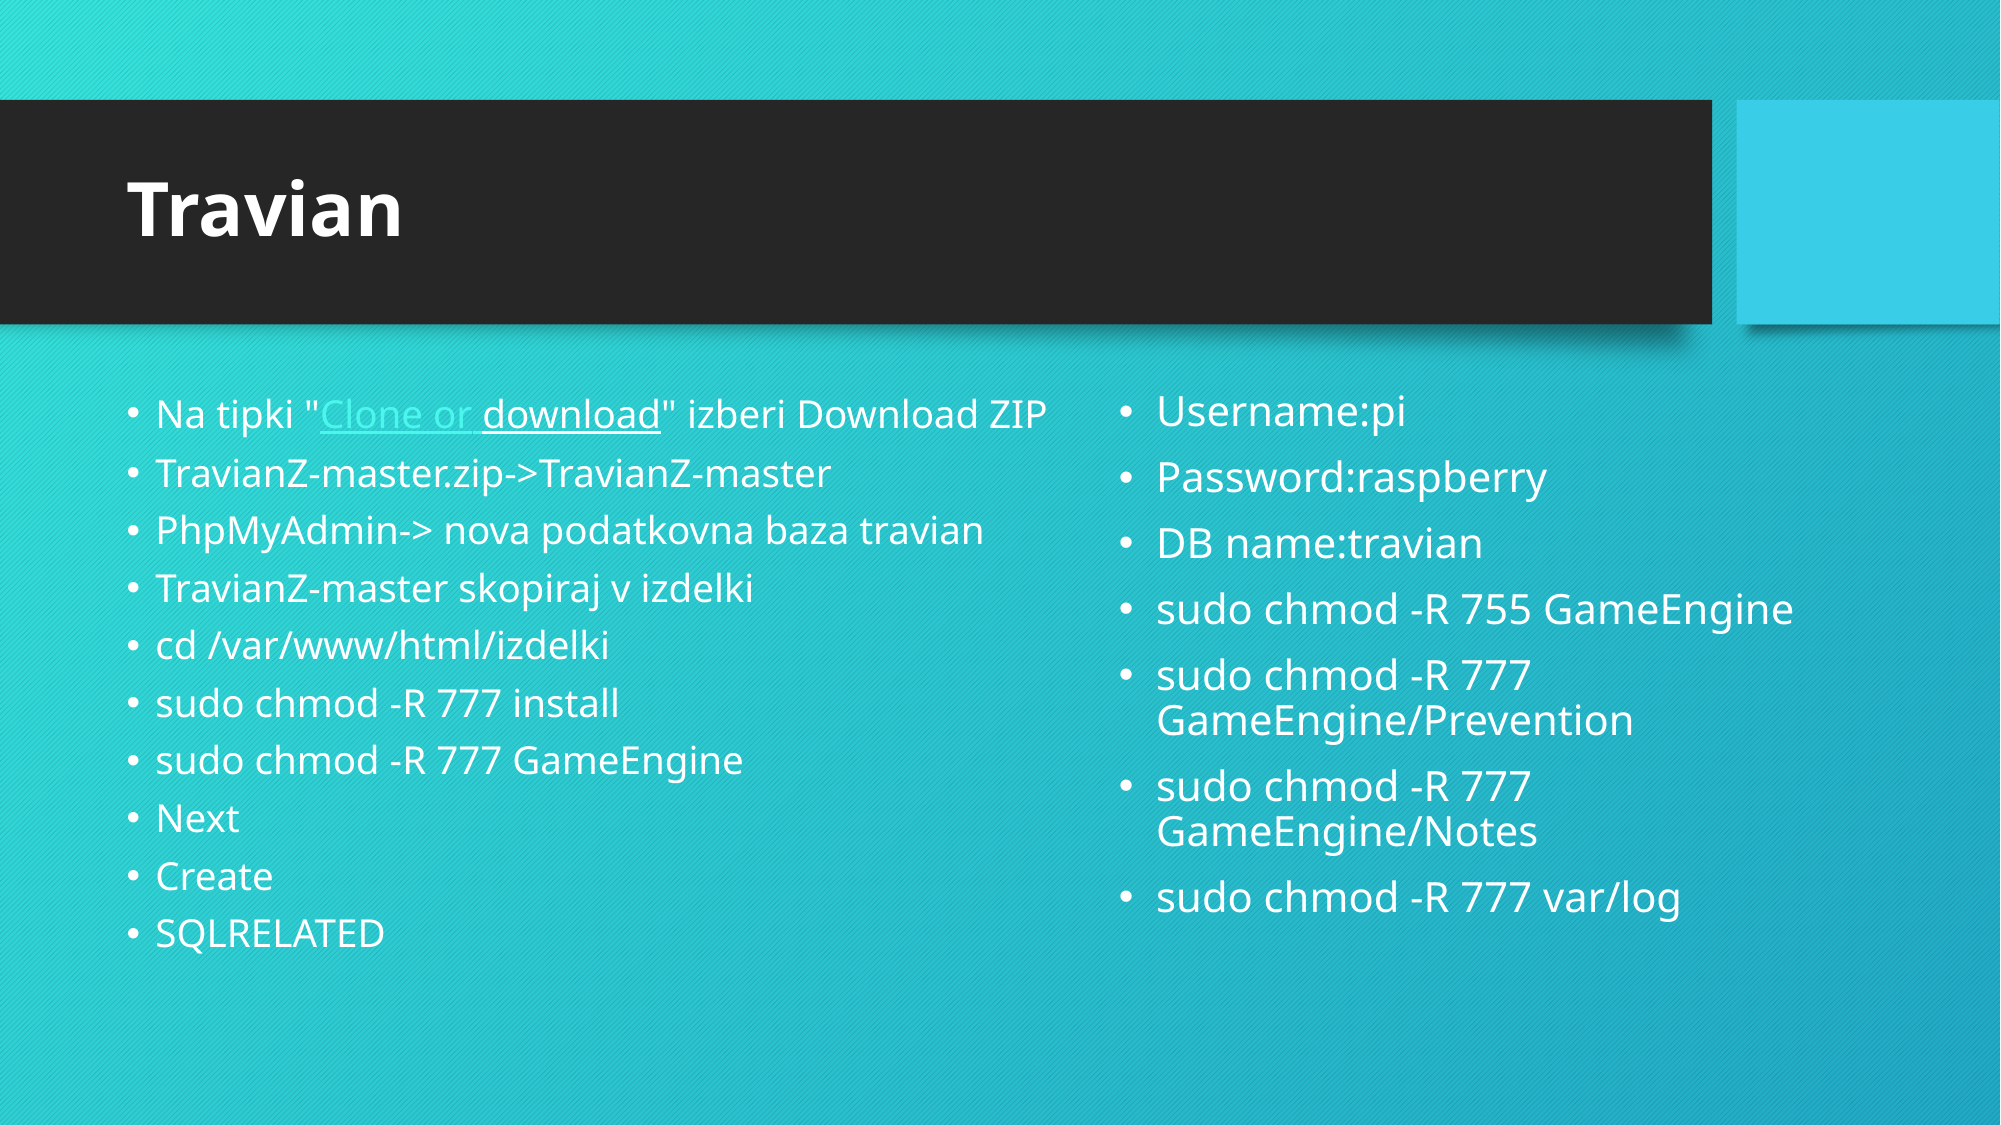

# Travian
Na tipki "Clone or download" izberi Download ZIP
TravianZ-master.zip->TravianZ-master
PhpMyAdmin-> nova podatkovna baza travian
TravianZ-master skopiraj v izdelki
cd /var/www/html/izdelki
sudo chmod -R 777 install
sudo chmod -R 777 GameEngine
Next
Create
SQLRELATED
Username:pi
Password:raspberry
DB name:travian
sudo chmod -R 755 GameEngine
sudo chmod -R 777 GameEngine/Prevention
sudo chmod -R 777 GameEngine/Notes
sudo chmod -R 777 var/log